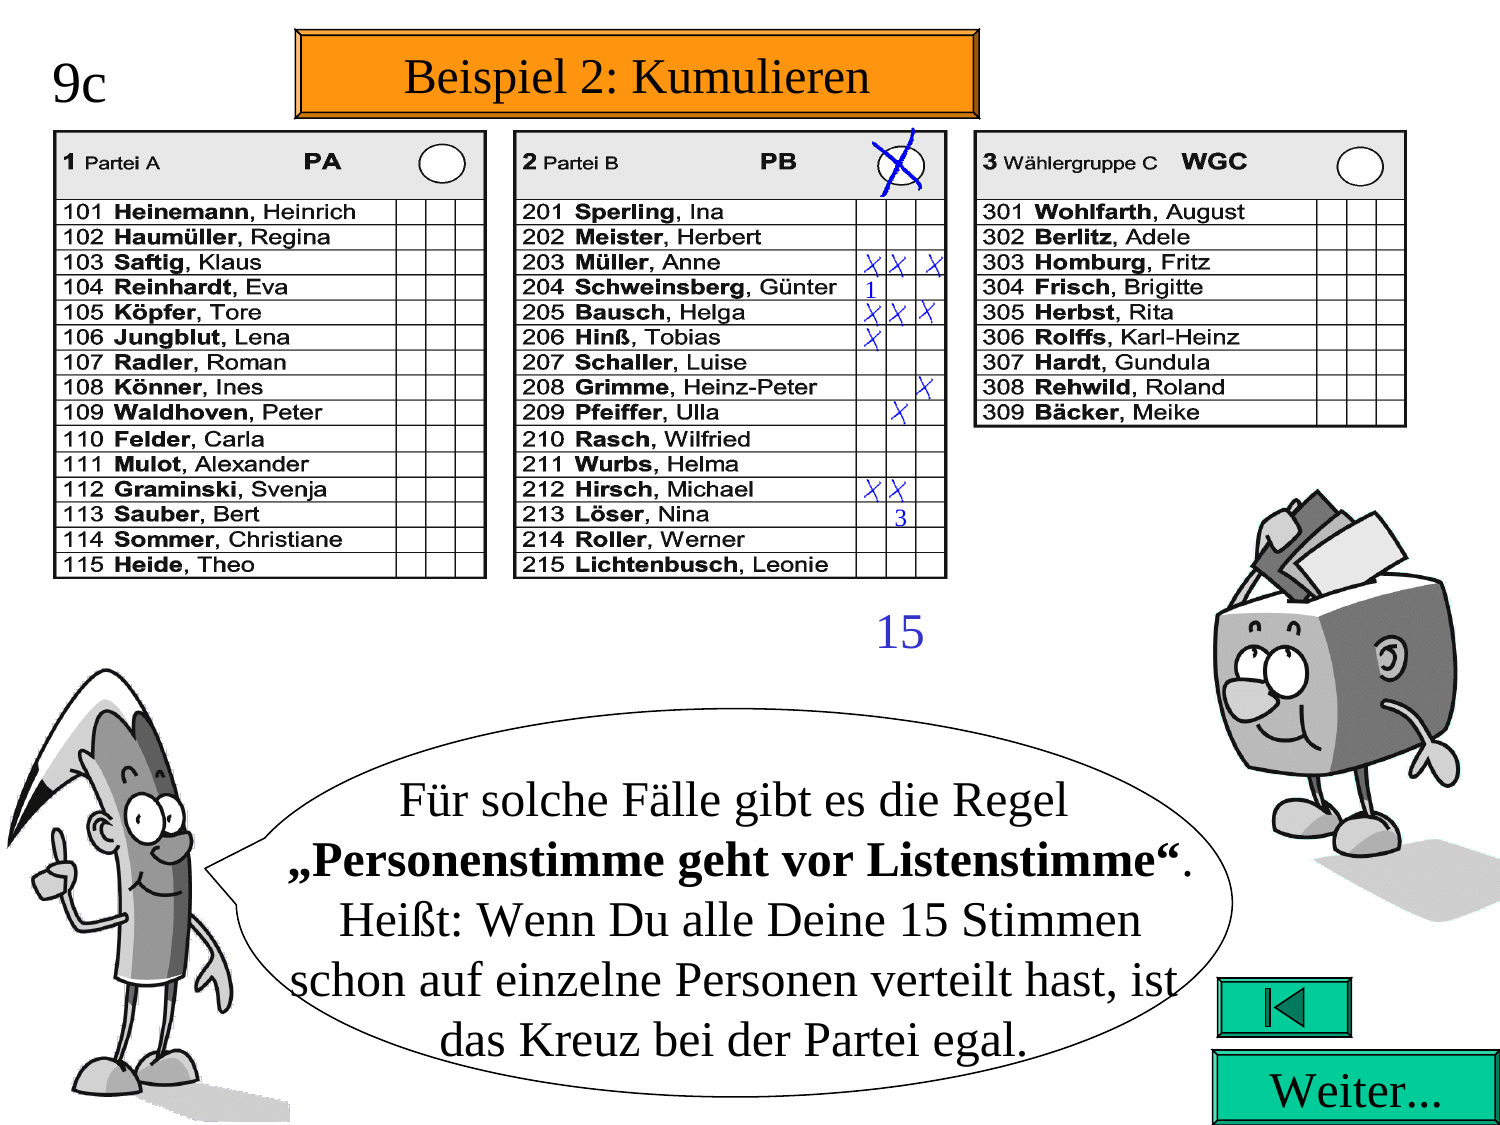

Beispiel 2: Kumulieren
9c
1
3
15
Für solche Fälle gibt es die Regel
 „Personenstimme geht vor Listenstimme“.
 Heißt: Wenn Du alle Deine 15 Stimmen
schon auf einzelne Personen verteilt hast, ist
das Kreuz bei der Partei egal.
Weiter...